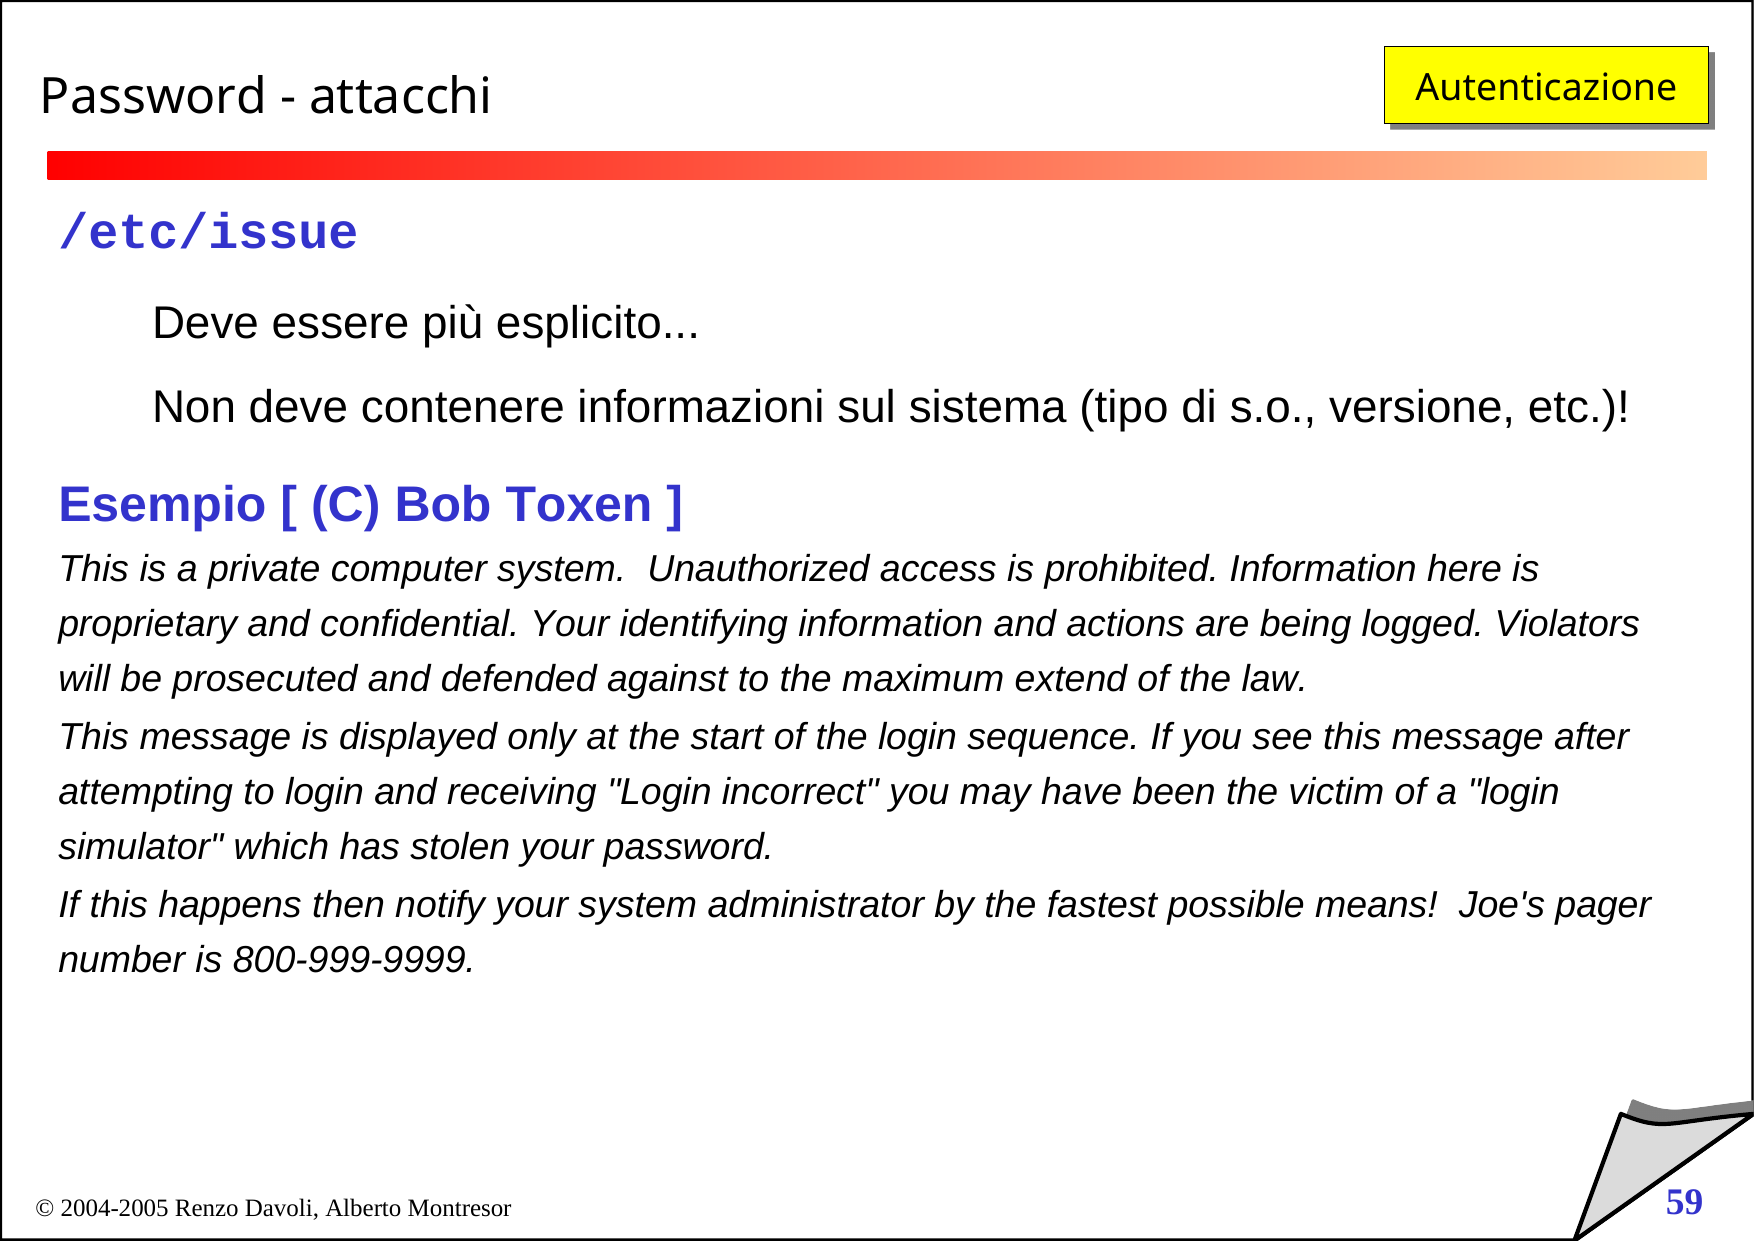

Autenticazione
# Password - attacchi
/etc/issue
Deve essere più esplicito...
Non deve contenere informazioni sul sistema (tipo di s.o., versione, etc.)!
Esempio [ (C) Bob Toxen ]
This is a private computer system. Unauthorized access is prohibited. Information here is proprietary and confidential. Your identifying information and actions are being logged. Violators will be prosecuted and defended against to the maximum extend of the law.
This message is displayed only at the start of the login sequence. If you see this message after attempting to login and receiving "Login incorrect" you may have been the victim of a "login simulator" which has stolen your password.
If this happens then notify your system administrator by the fastest possible means! Joe's pager number is 800-999-9999.